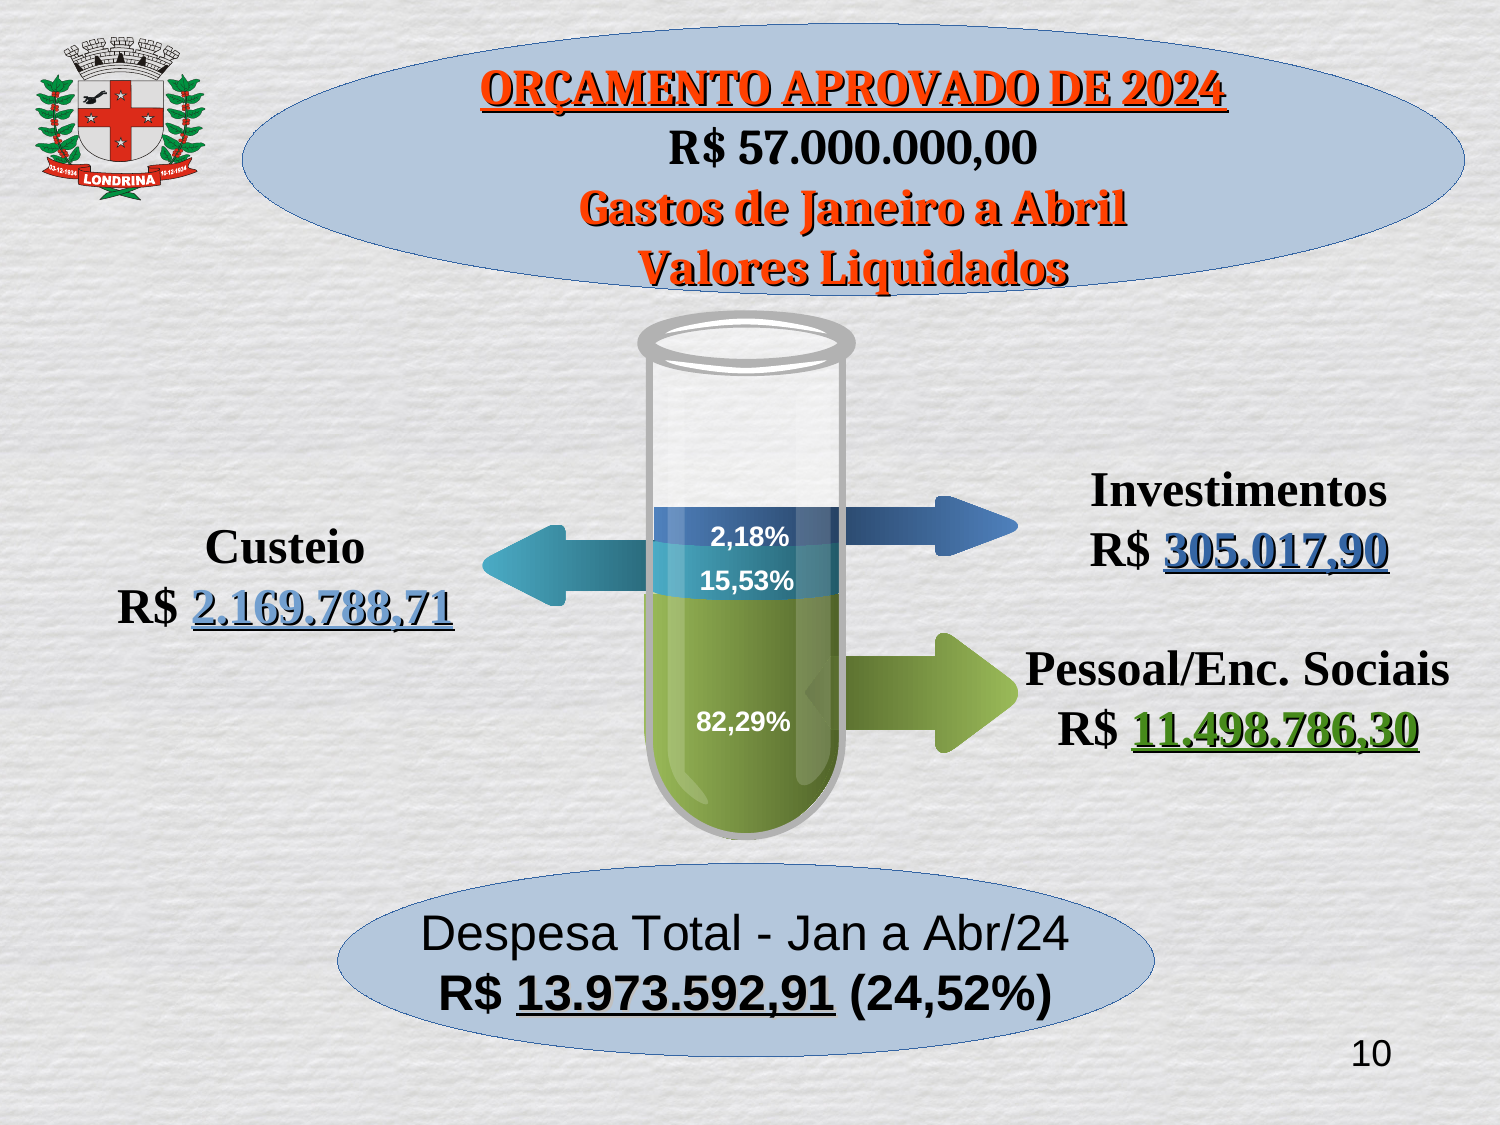

ORÇAMENTO APROVADO DE 2024
R$ 57.000.000,00
Gastos de Janeiro a Abril
Valores Liquidados
Investimentos
R$ 305.017,90
Custeio
R$ 2.169.788,71
2,18%
15,53%
88,15%
82,29%
Pessoal/Enc. Sociais
R$ 11.498.786,30
Despesa Total - Jan a Abr/24
R$ 13.973.592,91 (24,52%)